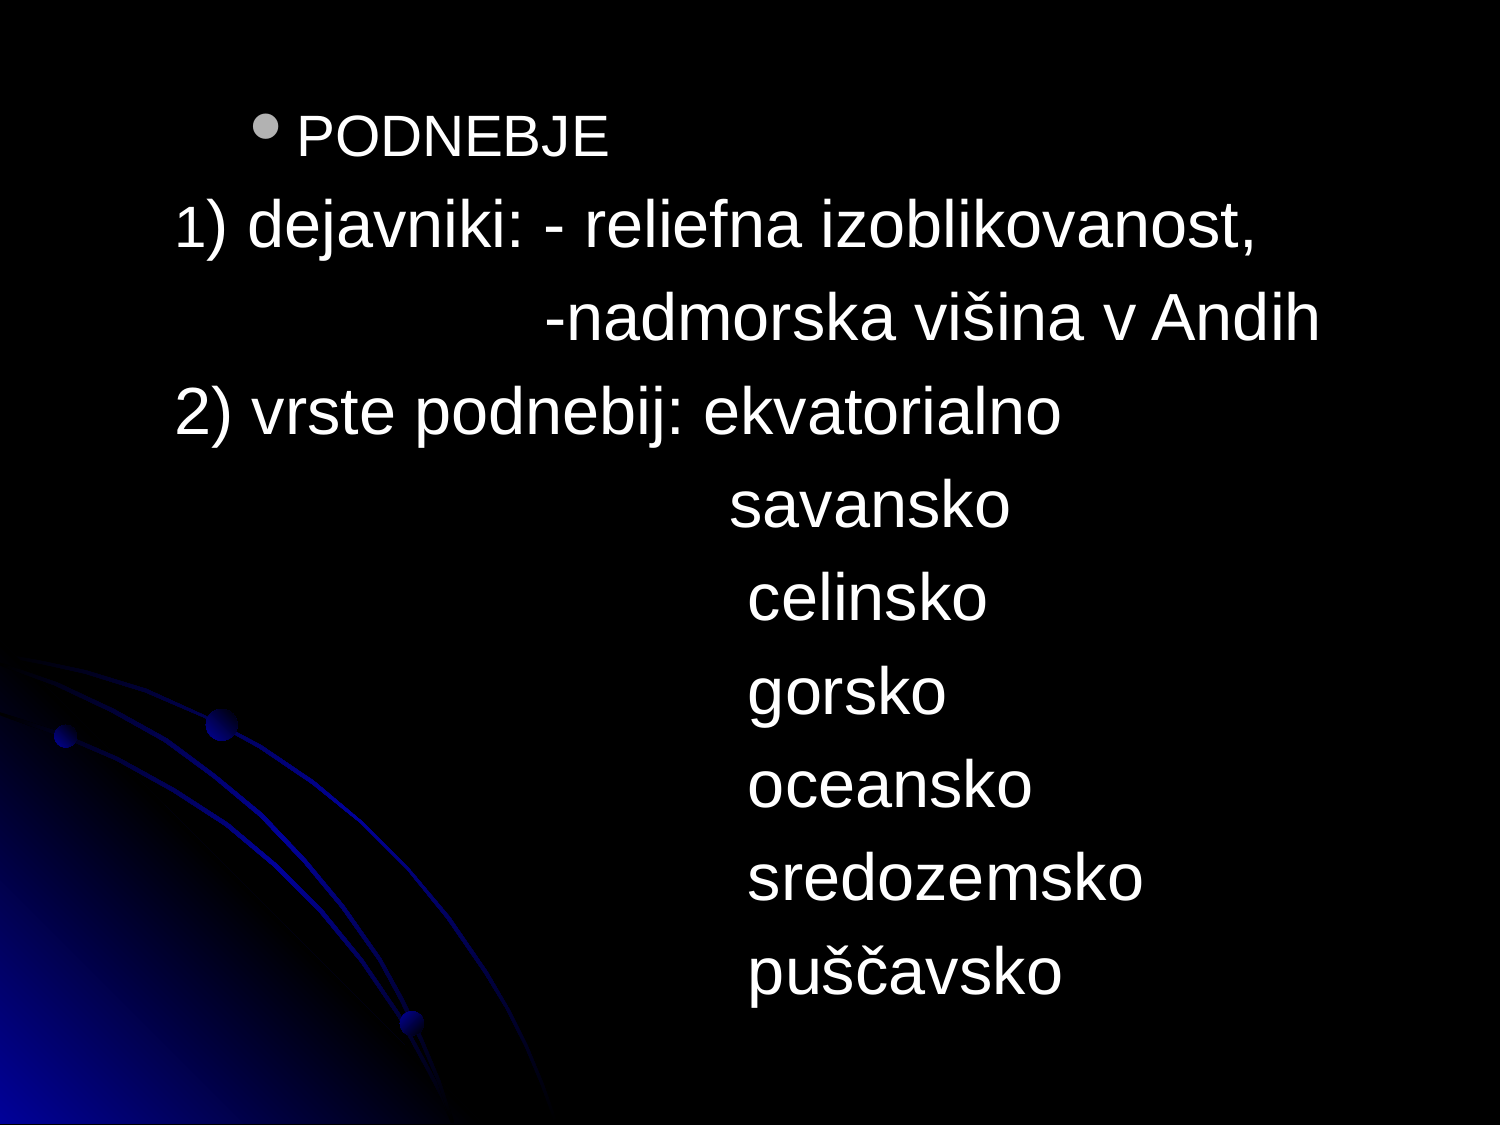

#
PODNEBJE
1) dejavniki: - reliefna izoblikovanost,
 -nadmorska višina v Andih
2) vrste podnebij: ekvatorialno
 savansko
 celinsko
 gorsko
 oceansko
 sredozemsko
 puščavsko